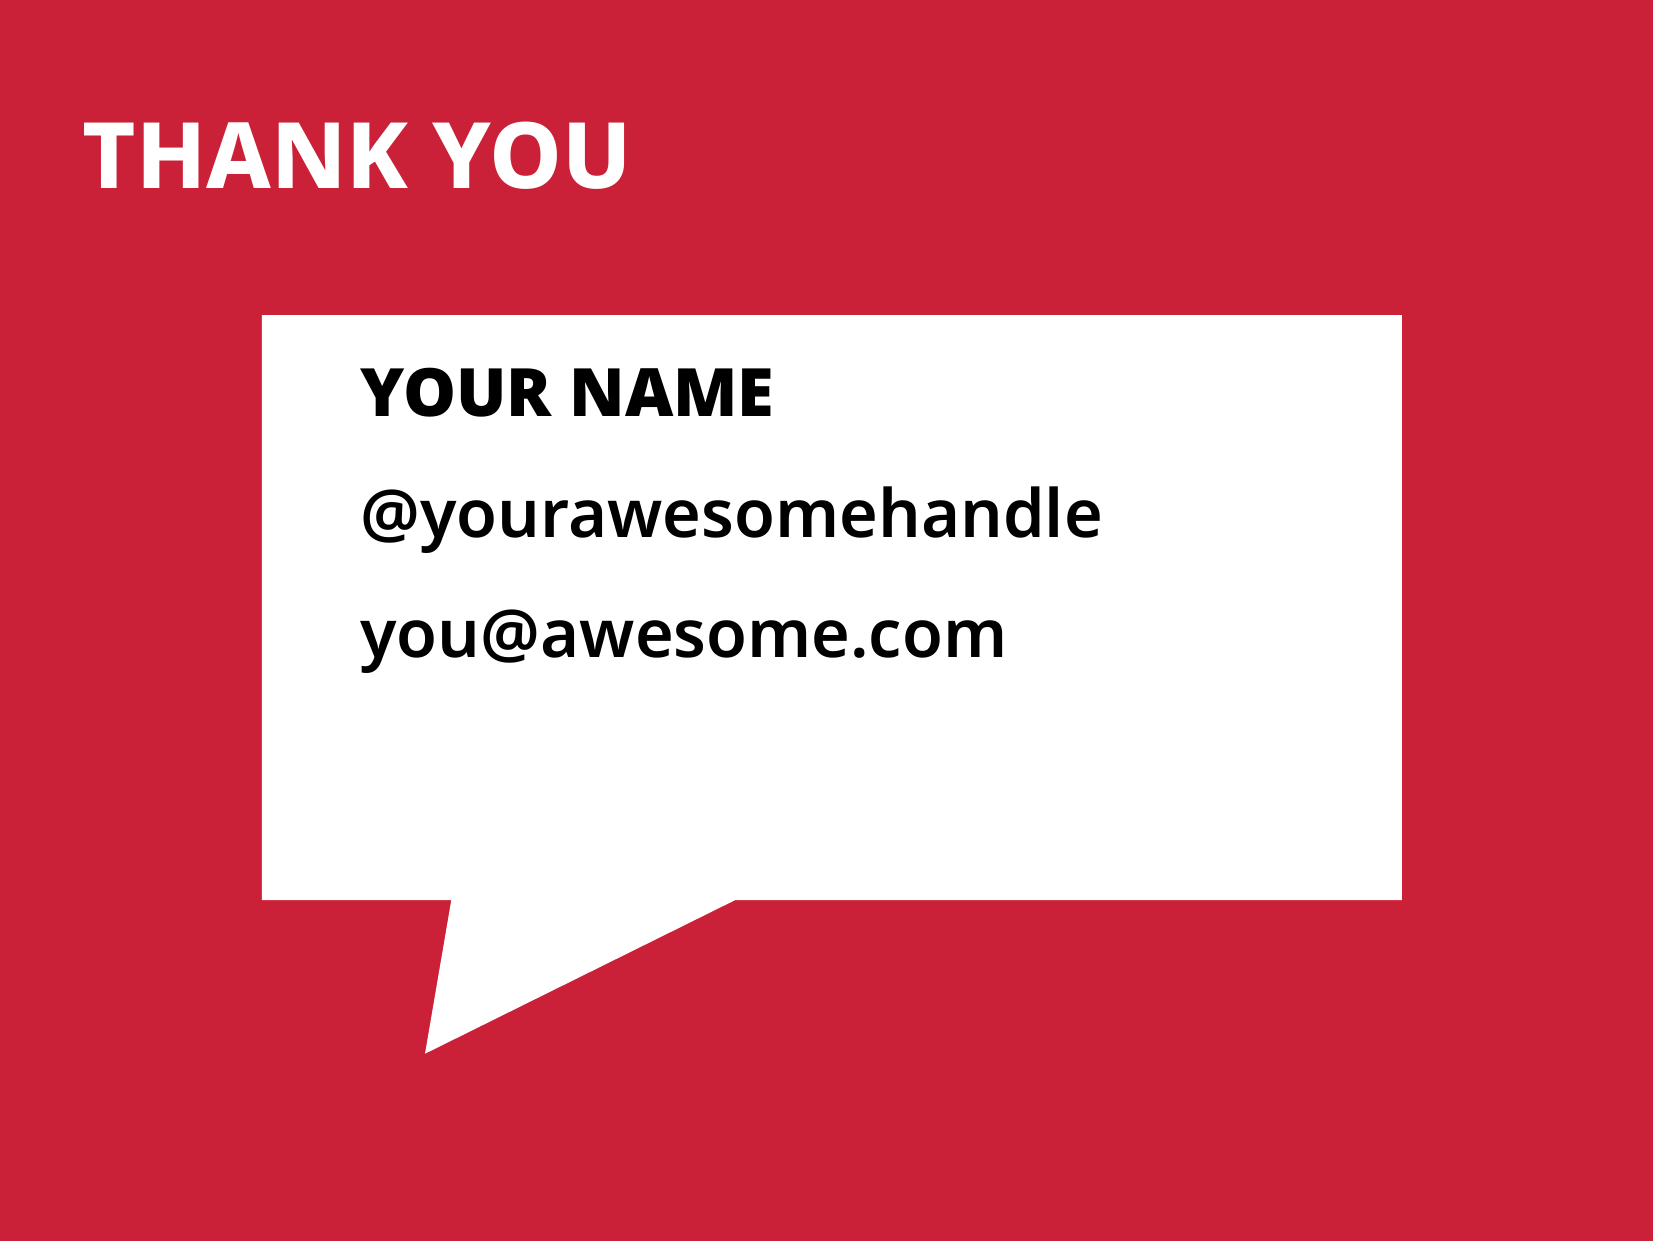

# THANK YOU
YOUR NAME
@yourawesomehandle
you@awesome.com